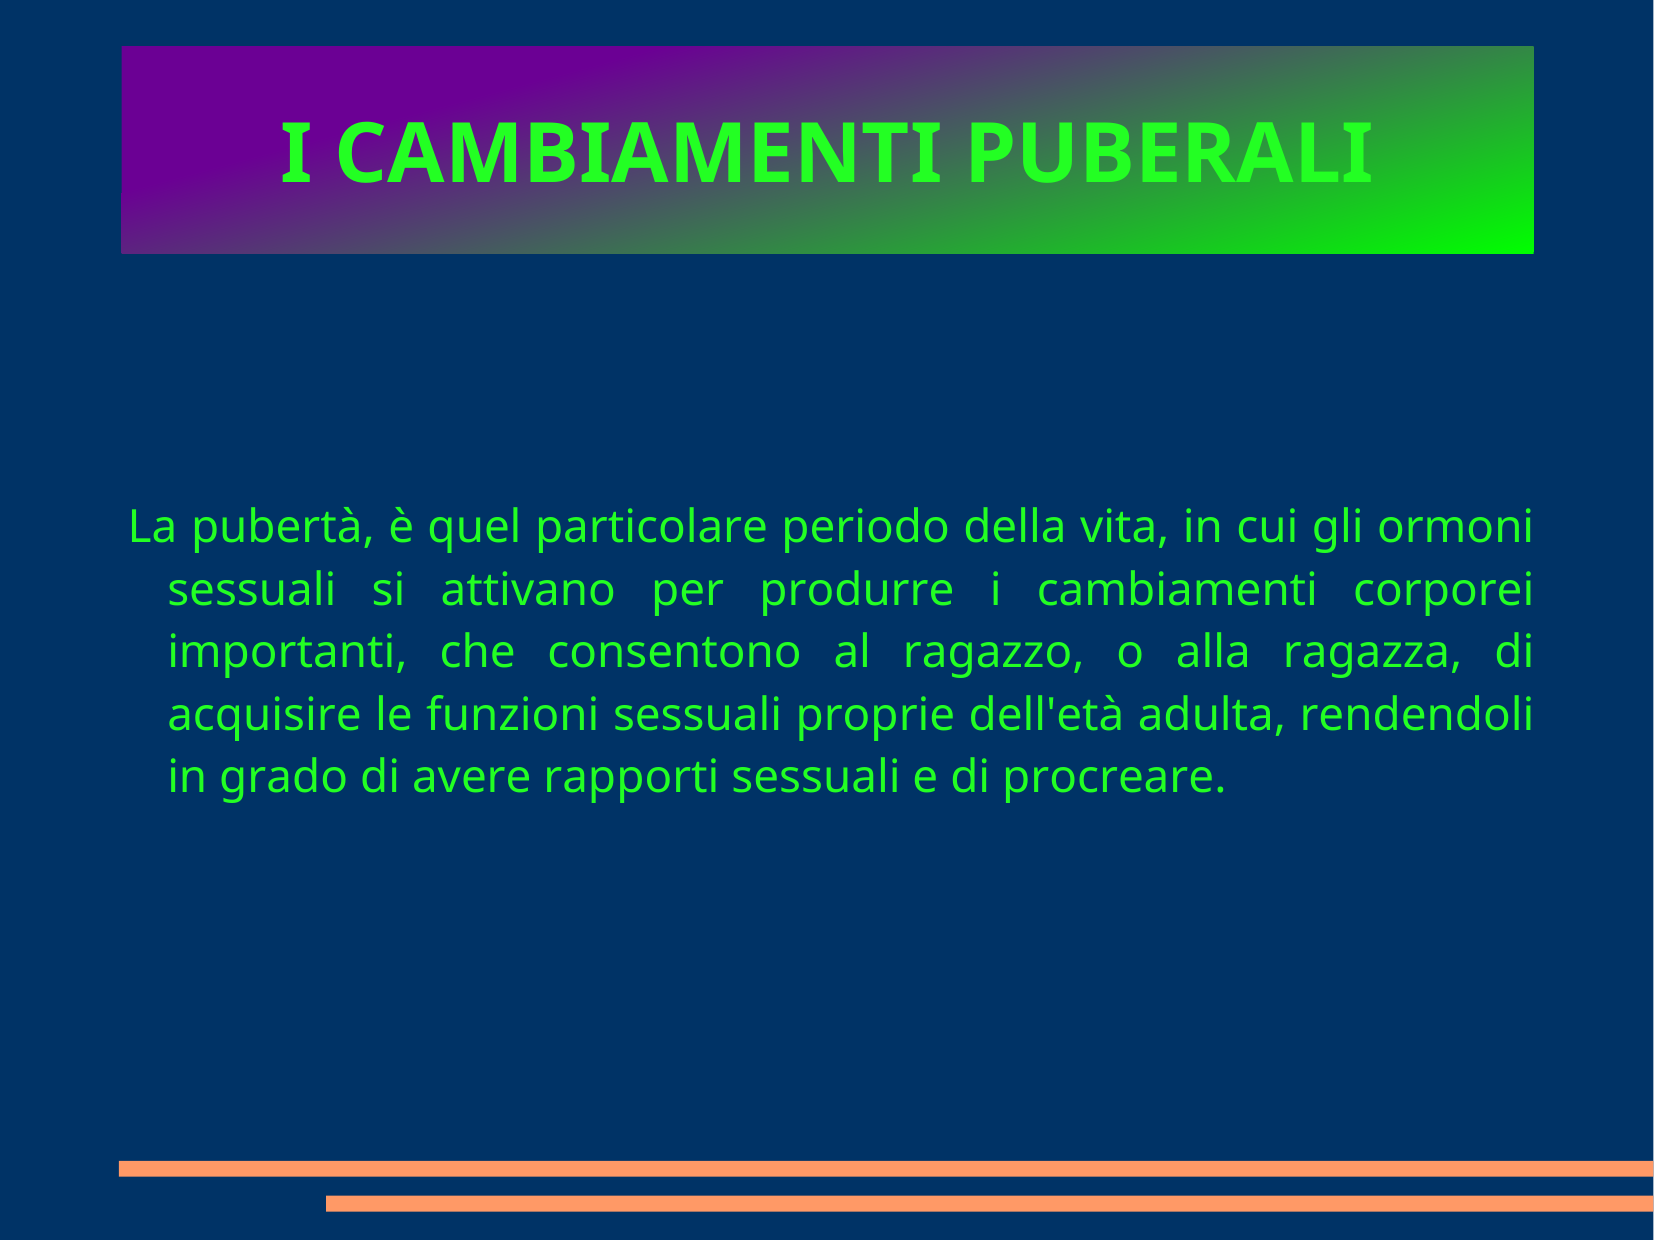

# I CAMBIAMENTI PUBERALI
 La pubertà, è quel particolare periodo della vita, in cui gli ormoni sessuali si attivano per produrre i cambiamenti corporei importanti, che consentono al ragazzo, o alla ragazza, di acquisire le funzioni sessuali proprie dell'età adulta, rendendoli in grado di avere rapporti sessuali e di procreare.